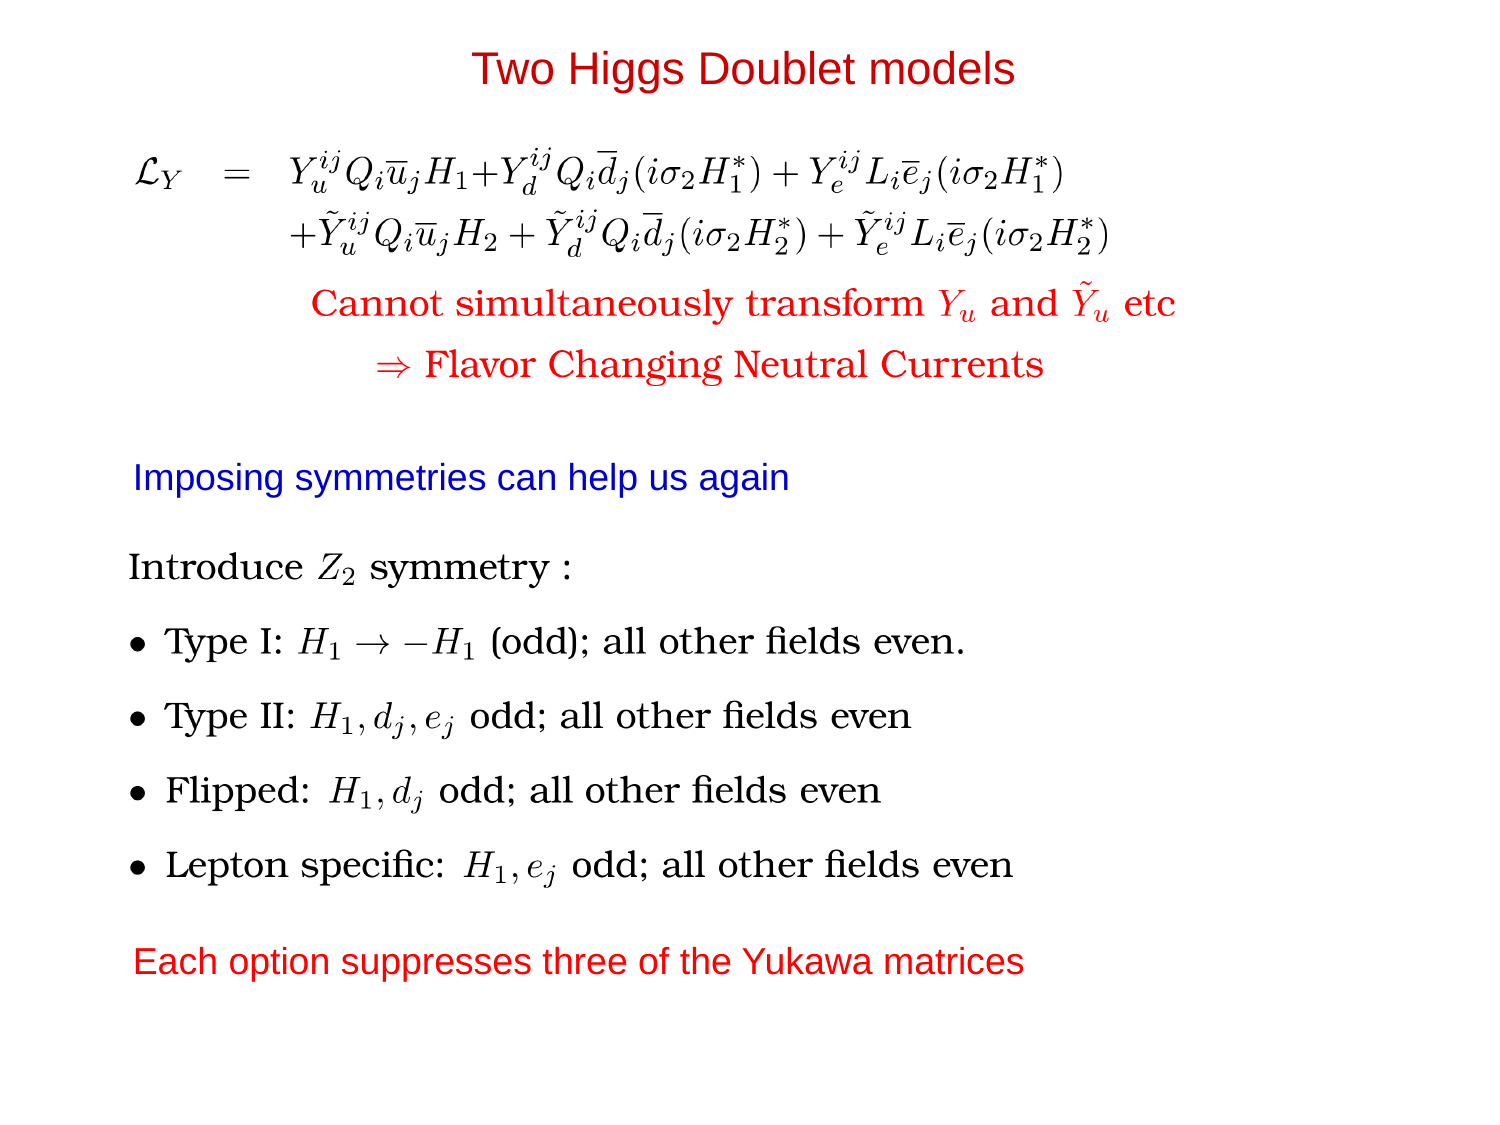

Two Higgs Doublet models
Imposing symmetries can help us again
Each option suppresses three of the Yukawa matrices